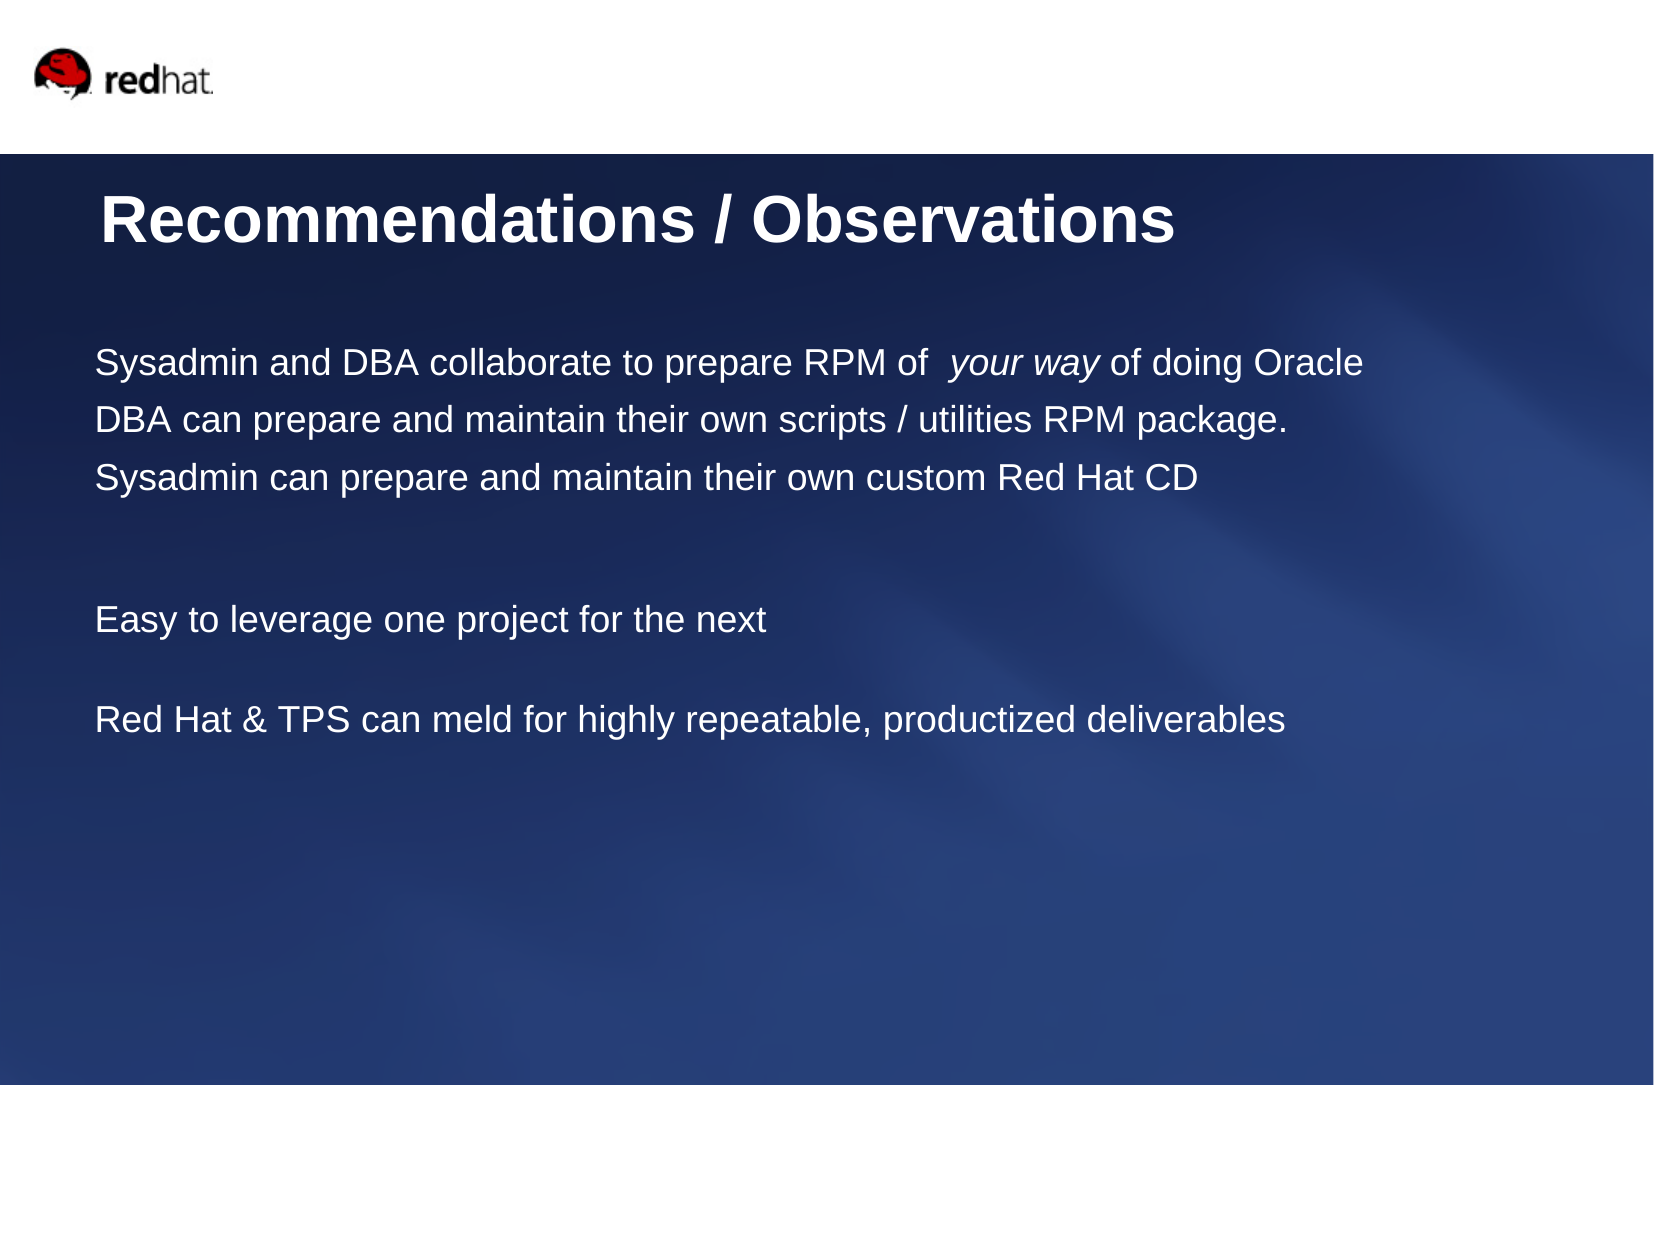

# Recommendations / Observations
Sysadmin and DBA collaborate to prepare RPM of your way of doing Oracle
DBA can prepare and maintain their own scripts / utilities RPM package.
Sysadmin can prepare and maintain their own custom Red Hat CD
Easy to leverage one project for the next
Red Hat & TPS can meld for highly repeatable, productized deliverables